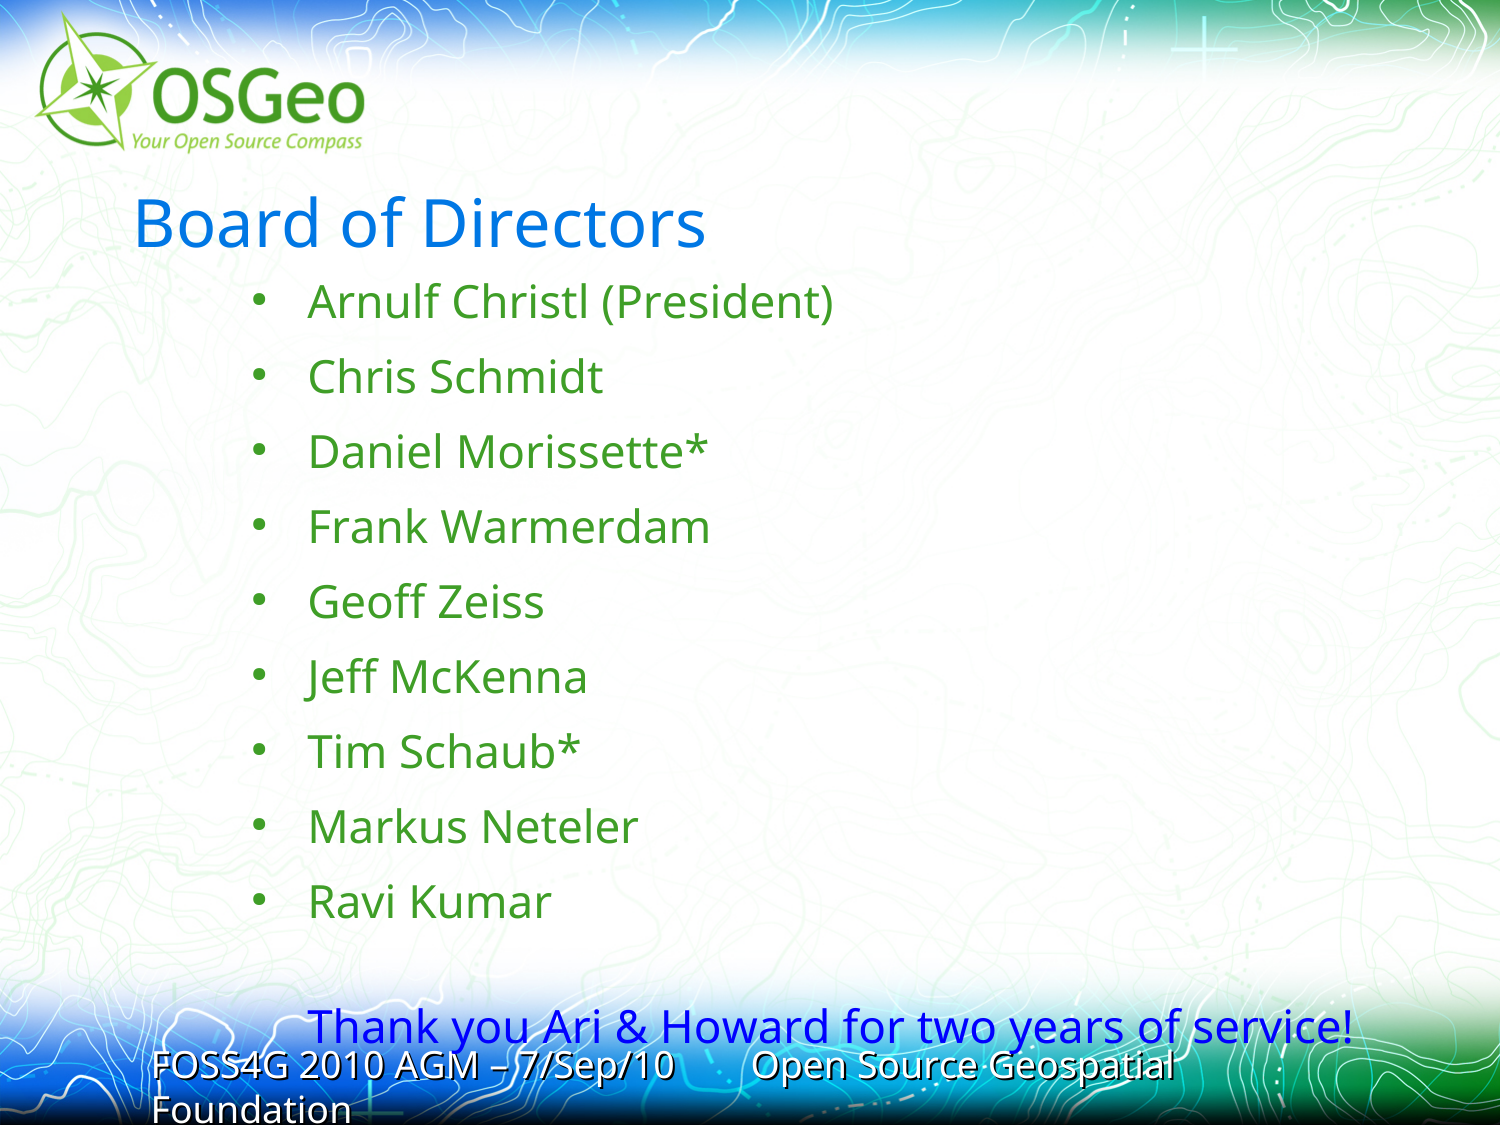

Board of Directors
# Arnulf Christl (President)
Chris Schmidt
Daniel Morissette*
Frank Warmerdam
Geoff Zeiss
Jeff McKenna
Tim Schaub*
Markus Neteler
Ravi Kumar
Thank you Ari & Howard for two years of service!